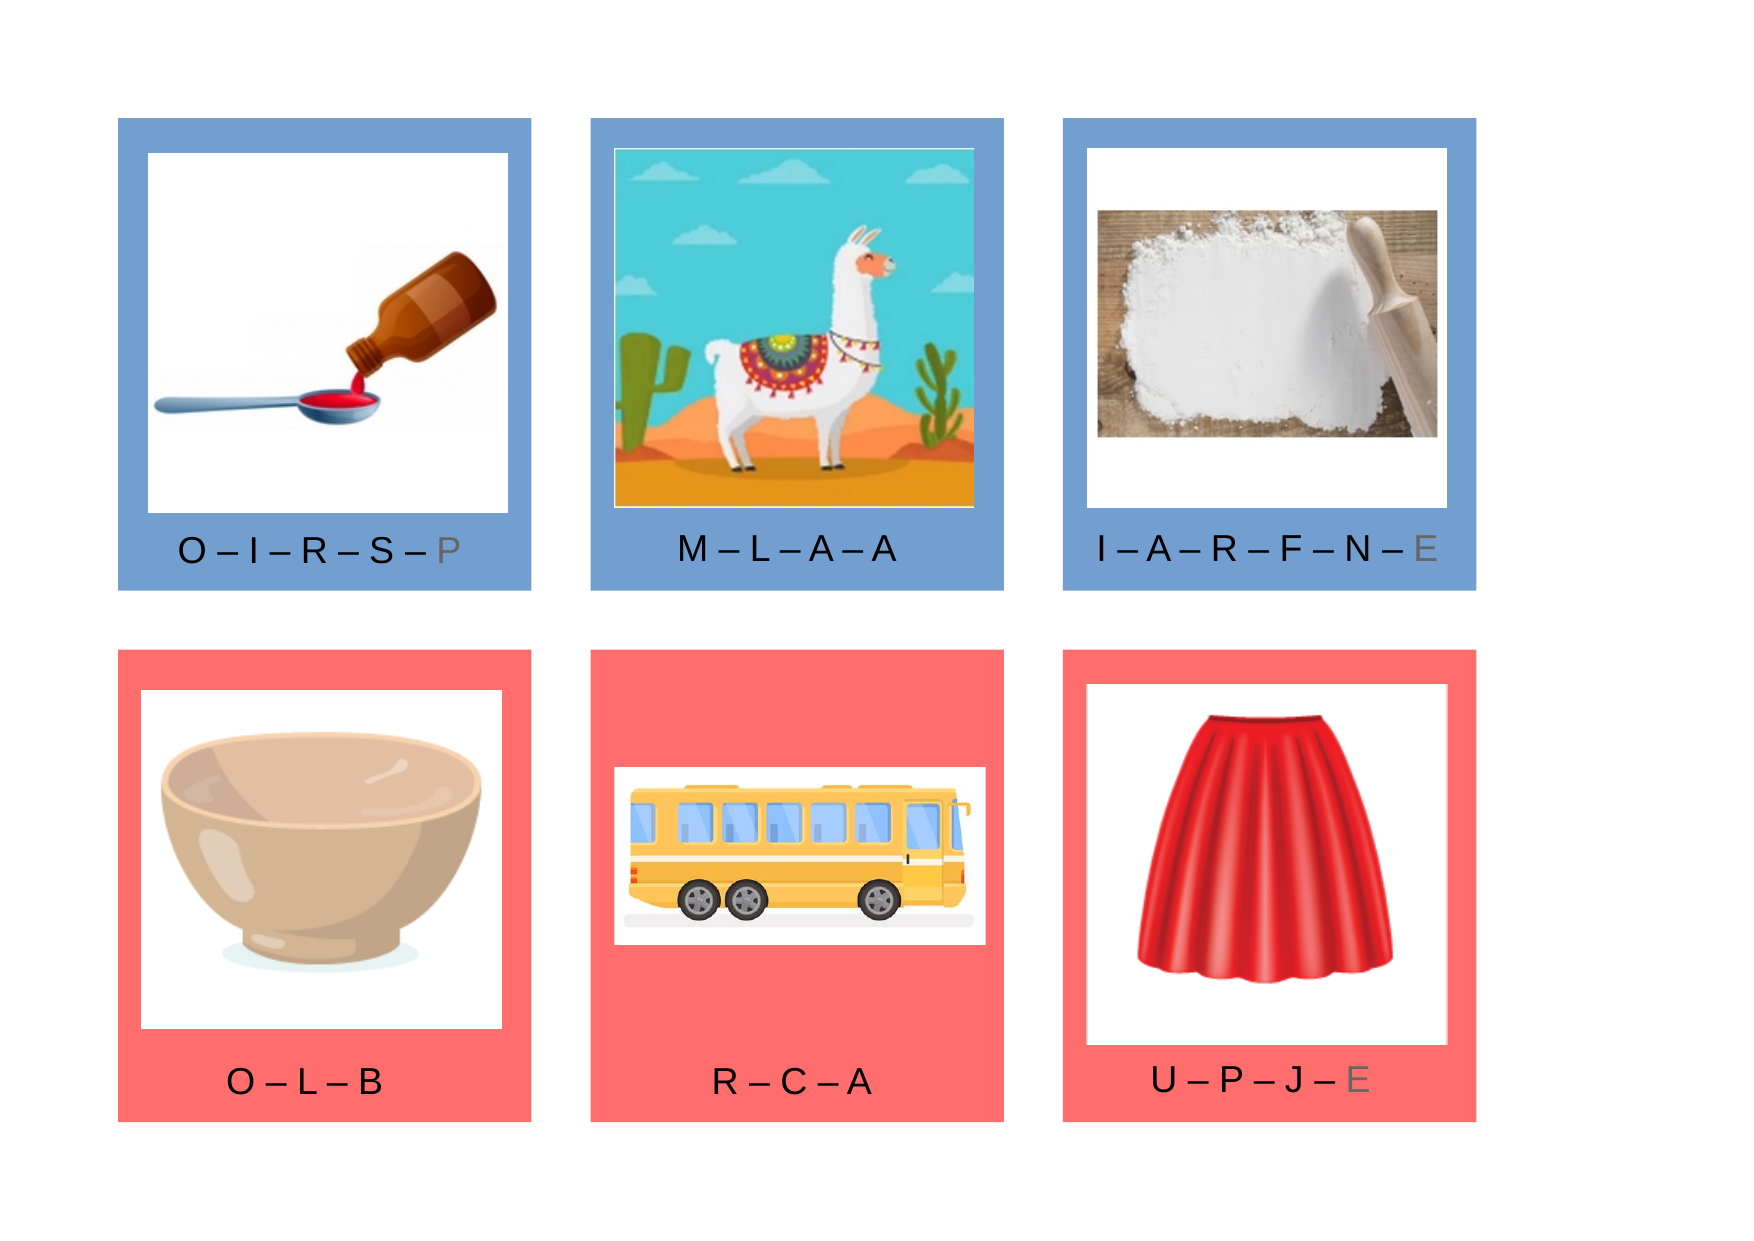

M – L – A – A
I – A – R – F – N – E
O – I – R – S – P
U – P – J – E
O – L – B
R – C – A